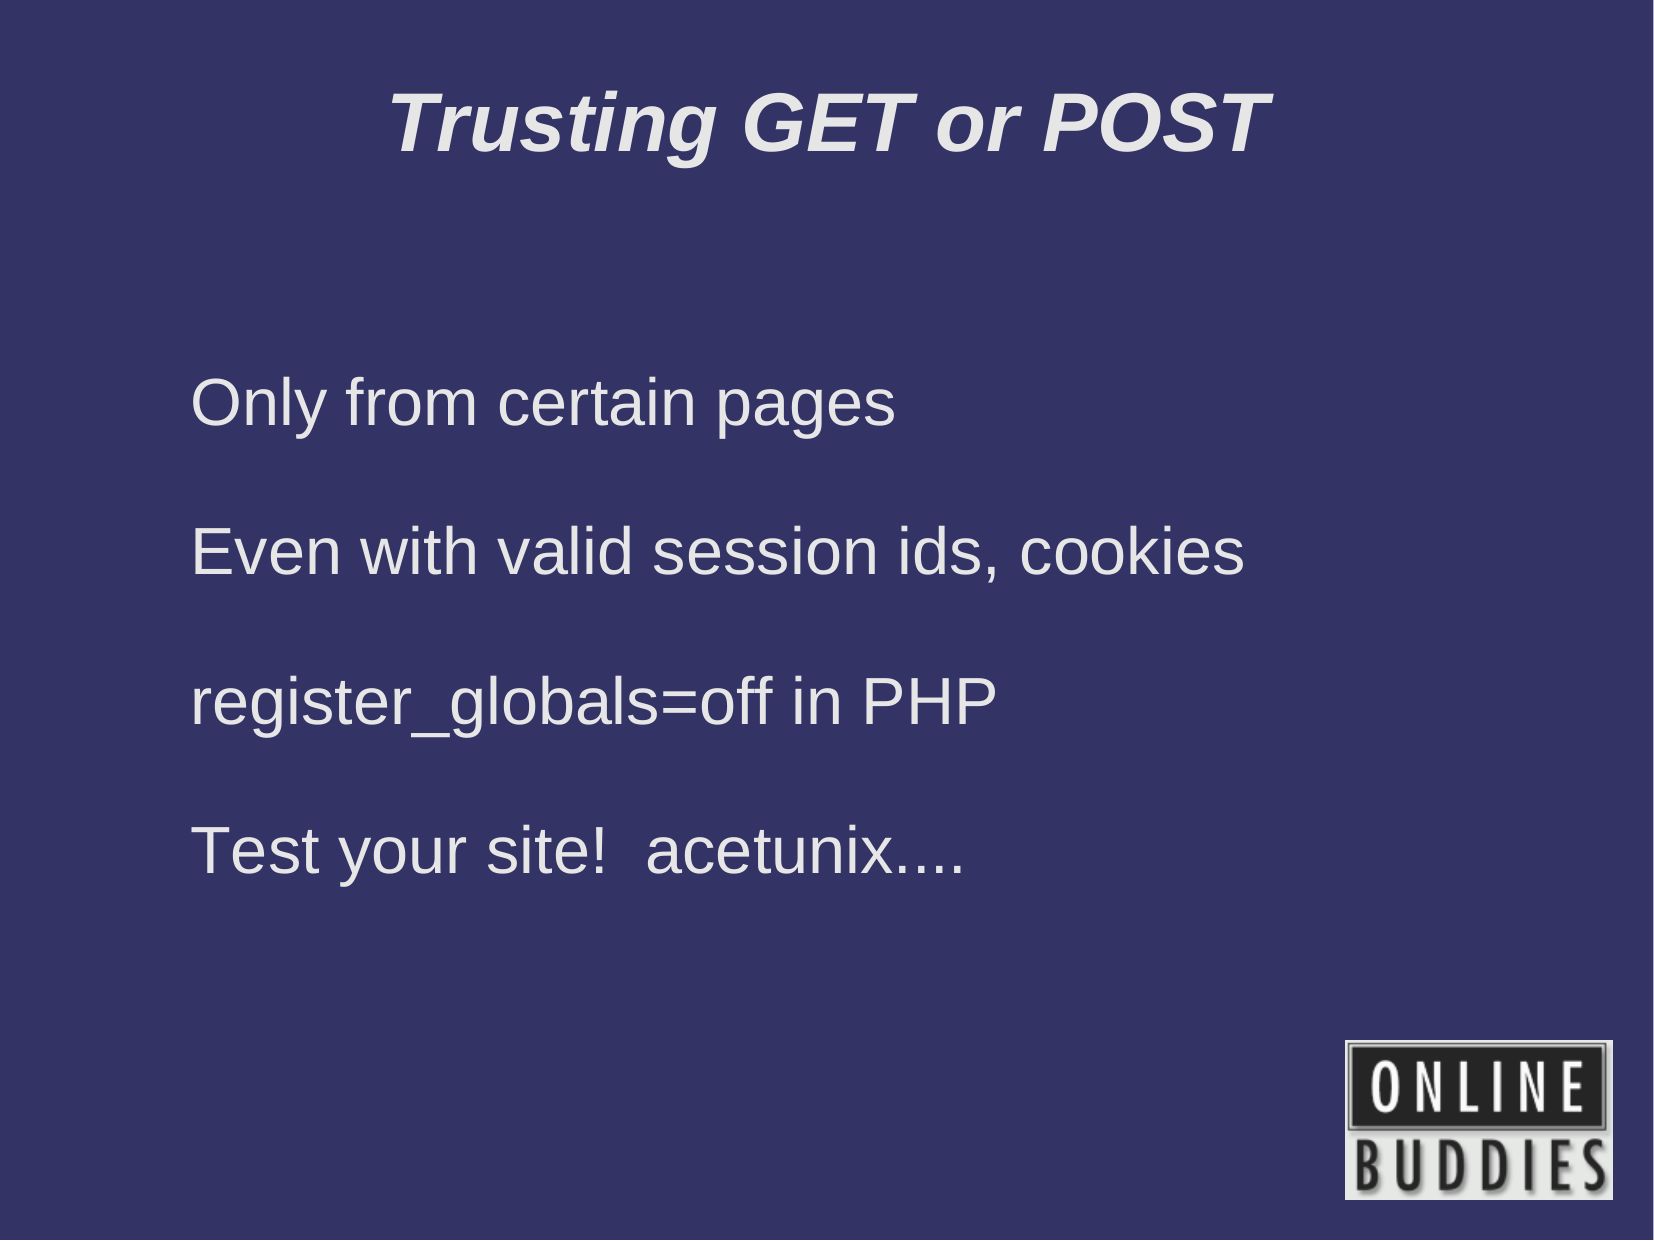

# Trusting GET or POST
Only from certain pages
Even with valid session ids, cookies
register_globals=off in PHP
Test your site! acetunix....